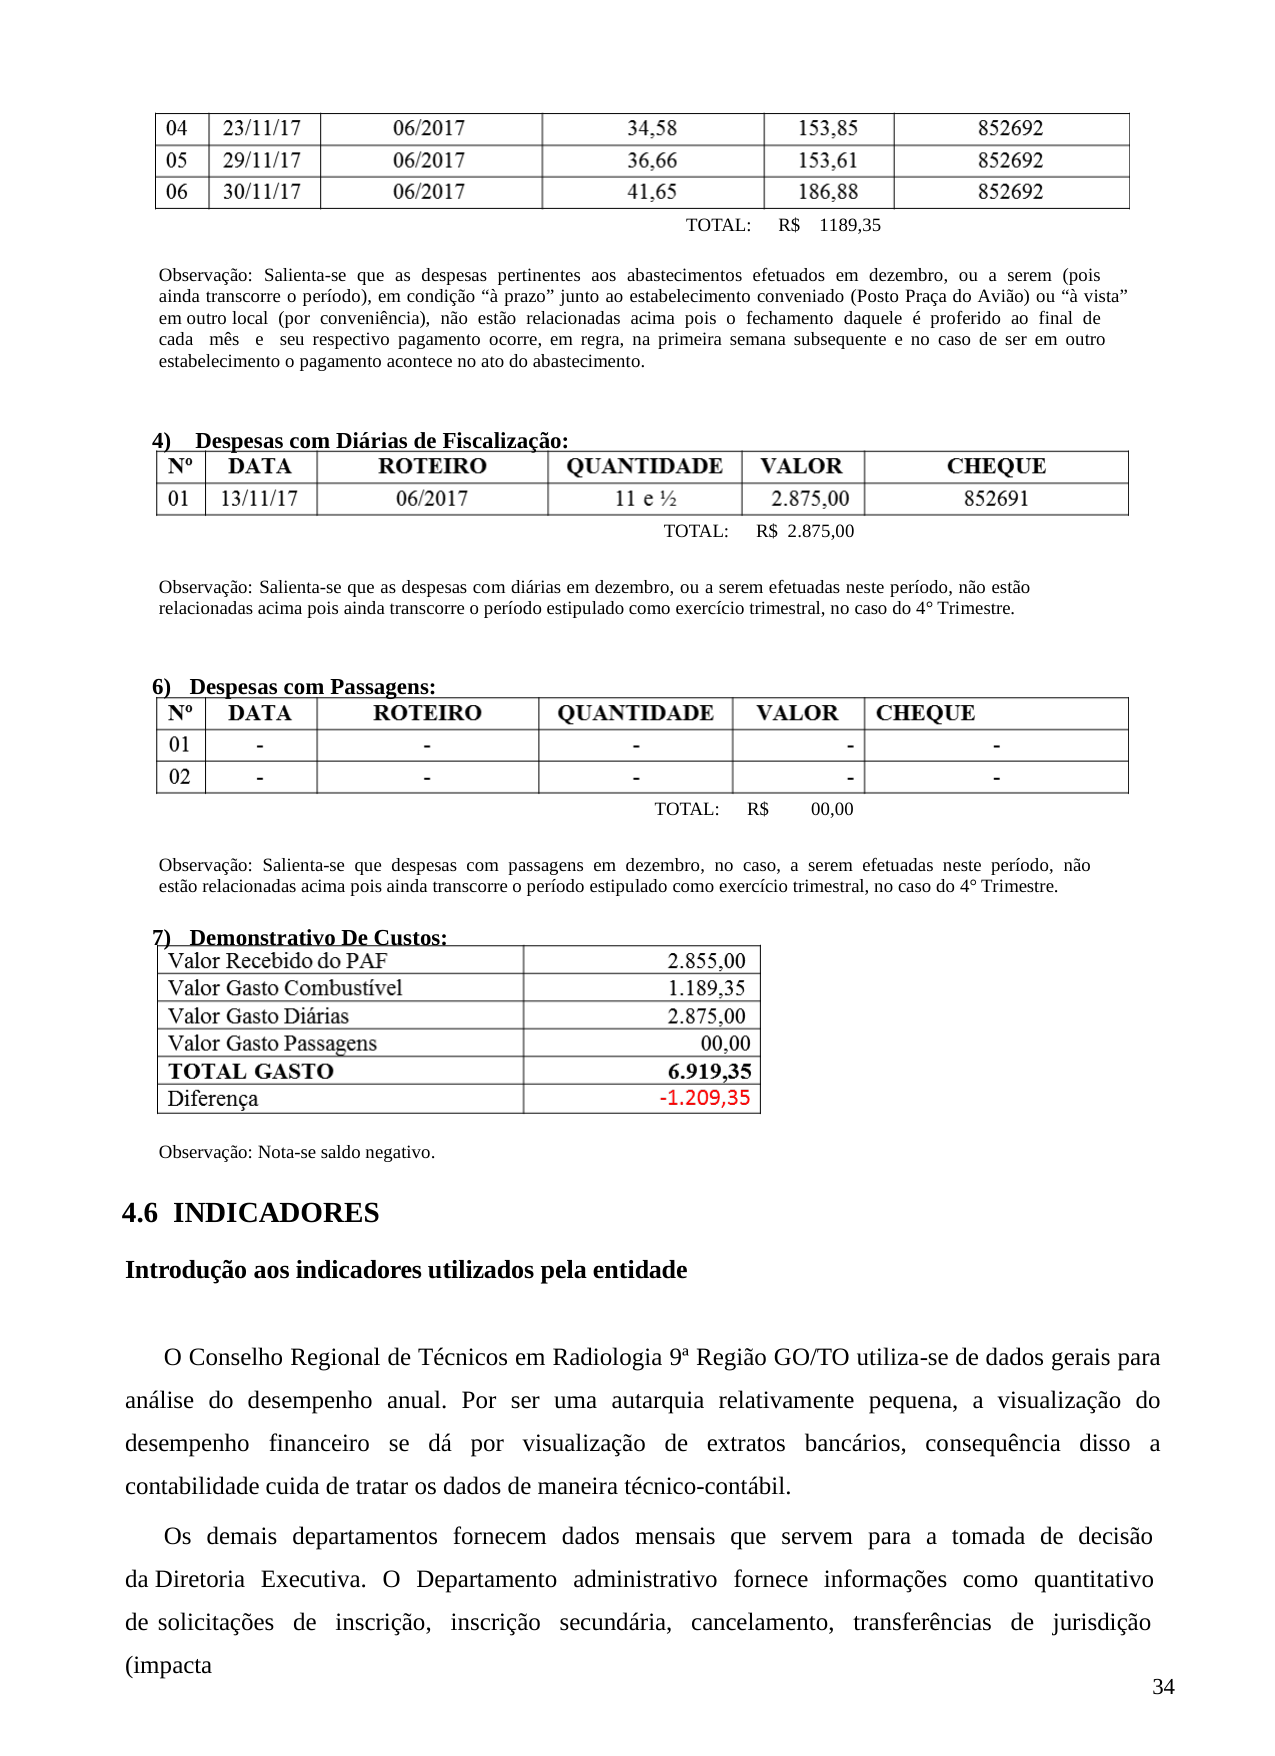

TOTAL:	R$ 1189,35
Observação: Salienta-se que as despesas pertinentes aos abastecimentos efetuados em dezembro, ou a serem (pois ainda transcorre o período), em condição “à prazo” junto ao estabelecimento conveniado (Posto Praça do Avião) ou “à vista” em outro local (por conveniência), não estão relacionadas acima pois o fechamento daquele é proferido ao final de cada mês e seu respectivo pagamento ocorre, em regra, na primeira semana subsequente e no caso de ser em outro estabelecimento o pagamento acontece no ato do abastecimento.
4) Despesas com Diárias de Fiscalização:
TOTAL:	R$ 2.875,00
Observação: Salienta-se que as despesas com diárias em dezembro, ou a serem efetuadas neste período, não estão relacionadas acima pois ainda transcorre o período estipulado como exercício trimestral, no caso do 4° Trimestre.
6) Despesas com Passagens:
TOTAL:	R$	00,00
Observação: Salienta-se que despesas com passagens em dezembro, no caso, a serem efetuadas neste período, não estão relacionadas acima pois ainda transcorre o período estipulado como exercício trimestral, no caso do 4° Trimestre.
7) Demonstrativo De Custos:
Observação: Nota-se saldo negativo.
4.6 INDICADORES
Introdução aos indicadores utilizados pela entidade
O Conselho Regional de Técnicos em Radiologia 9ª Região GO/TO utiliza-se de dados gerais para análise do desempenho anual. Por ser uma autarquia relativamente pequena, a visualização do desempenho financeiro se dá por visualização de extratos bancários, consequência disso a contabilidade cuida de tratar os dados de maneira técnico-contábil.
Os demais departamentos fornecem dados mensais que servem para a tomada de decisão da Diretoria Executiva. O Departamento administrativo fornece informações como quantitativo de solicitações de inscrição, inscrição secundária, cancelamento, transferências de jurisdição (impacta